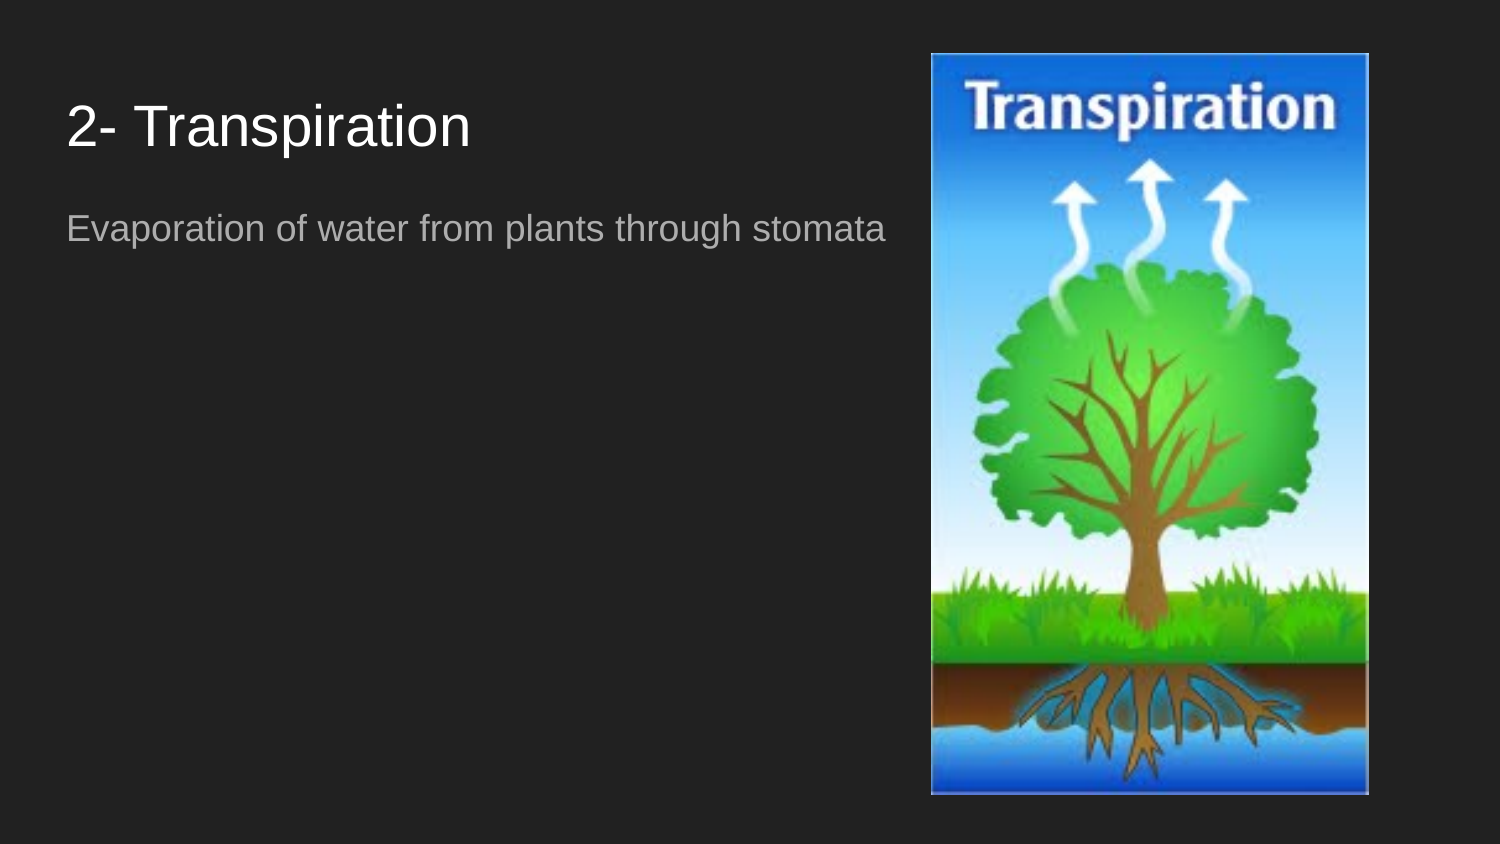

# 2- Transpiration
Evaporation of water from plants through stomata